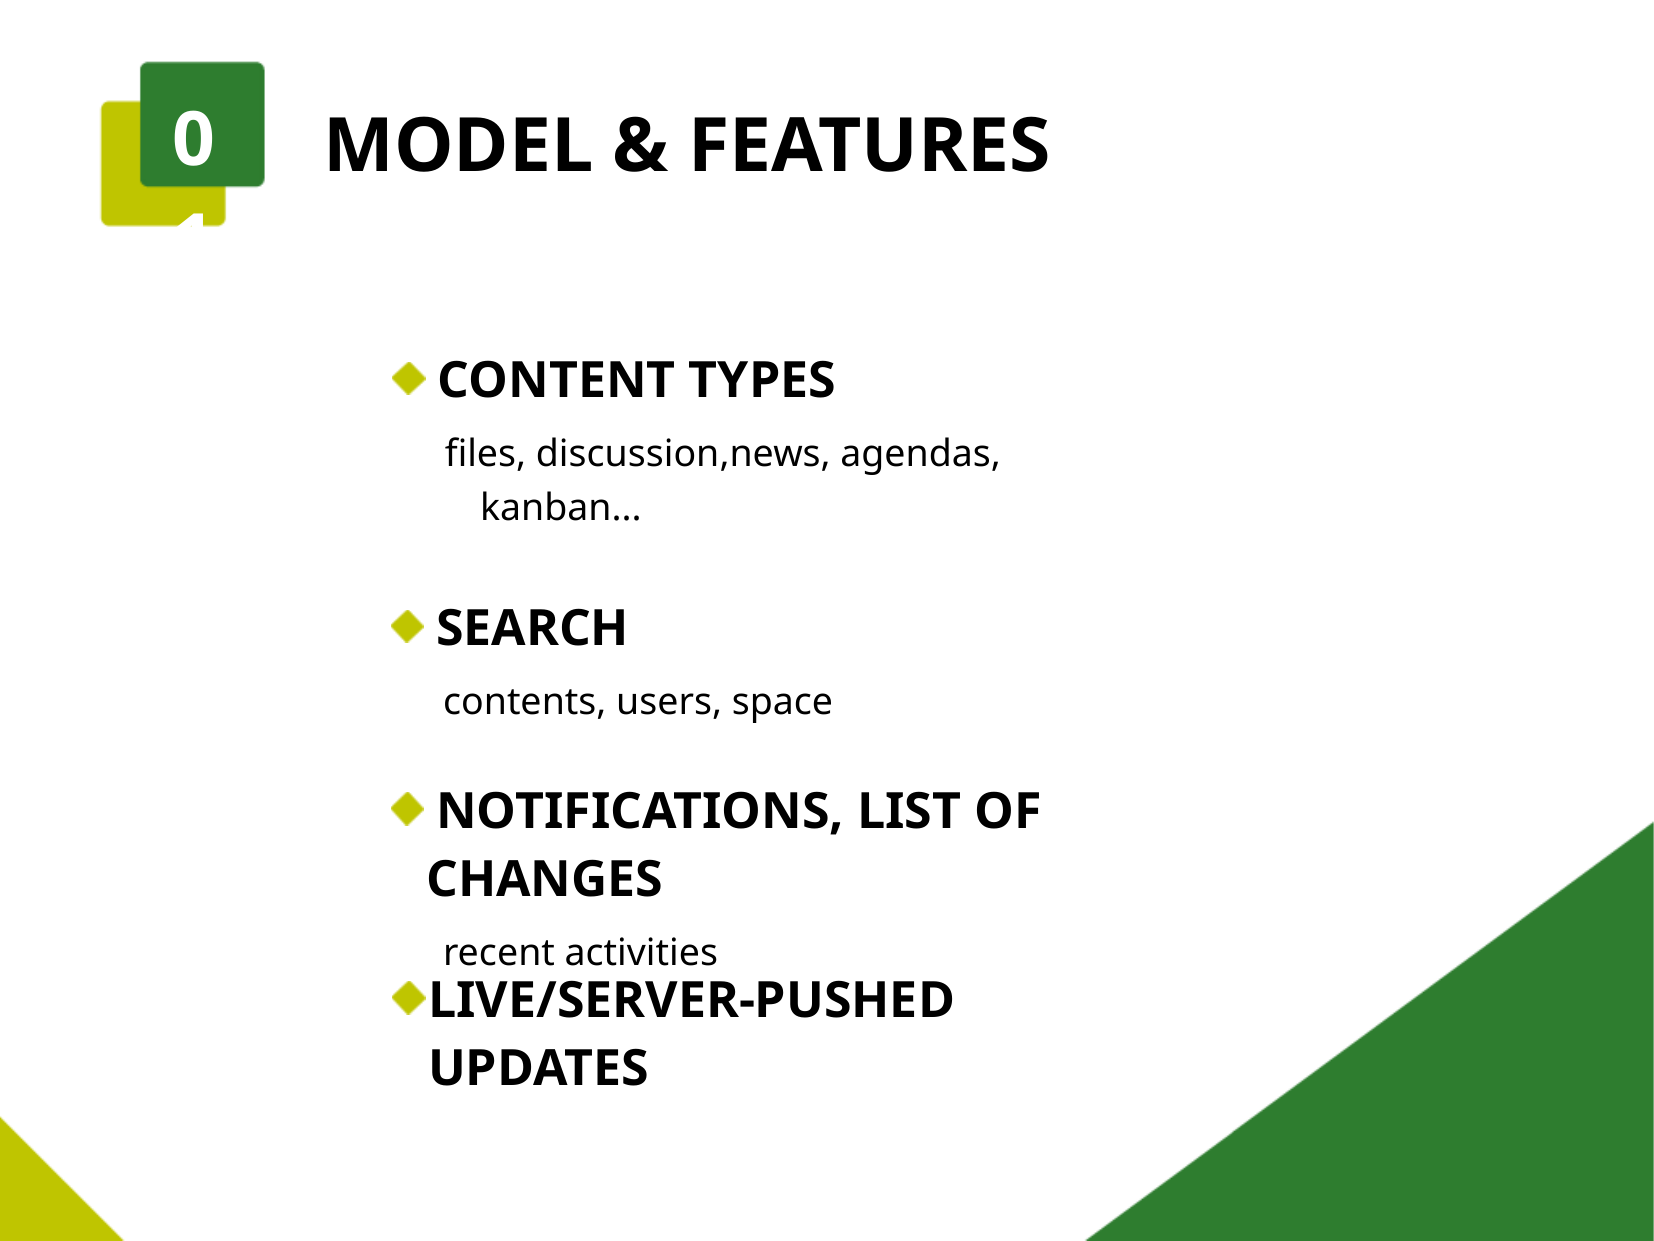

01
MODEL & FEATURES
 Content types
 files, discussion,news, agendas, kanban...
 SEARCH
 contents, users, space
 Notifications, list of changes
 recent activities
live/server-pusheD updates